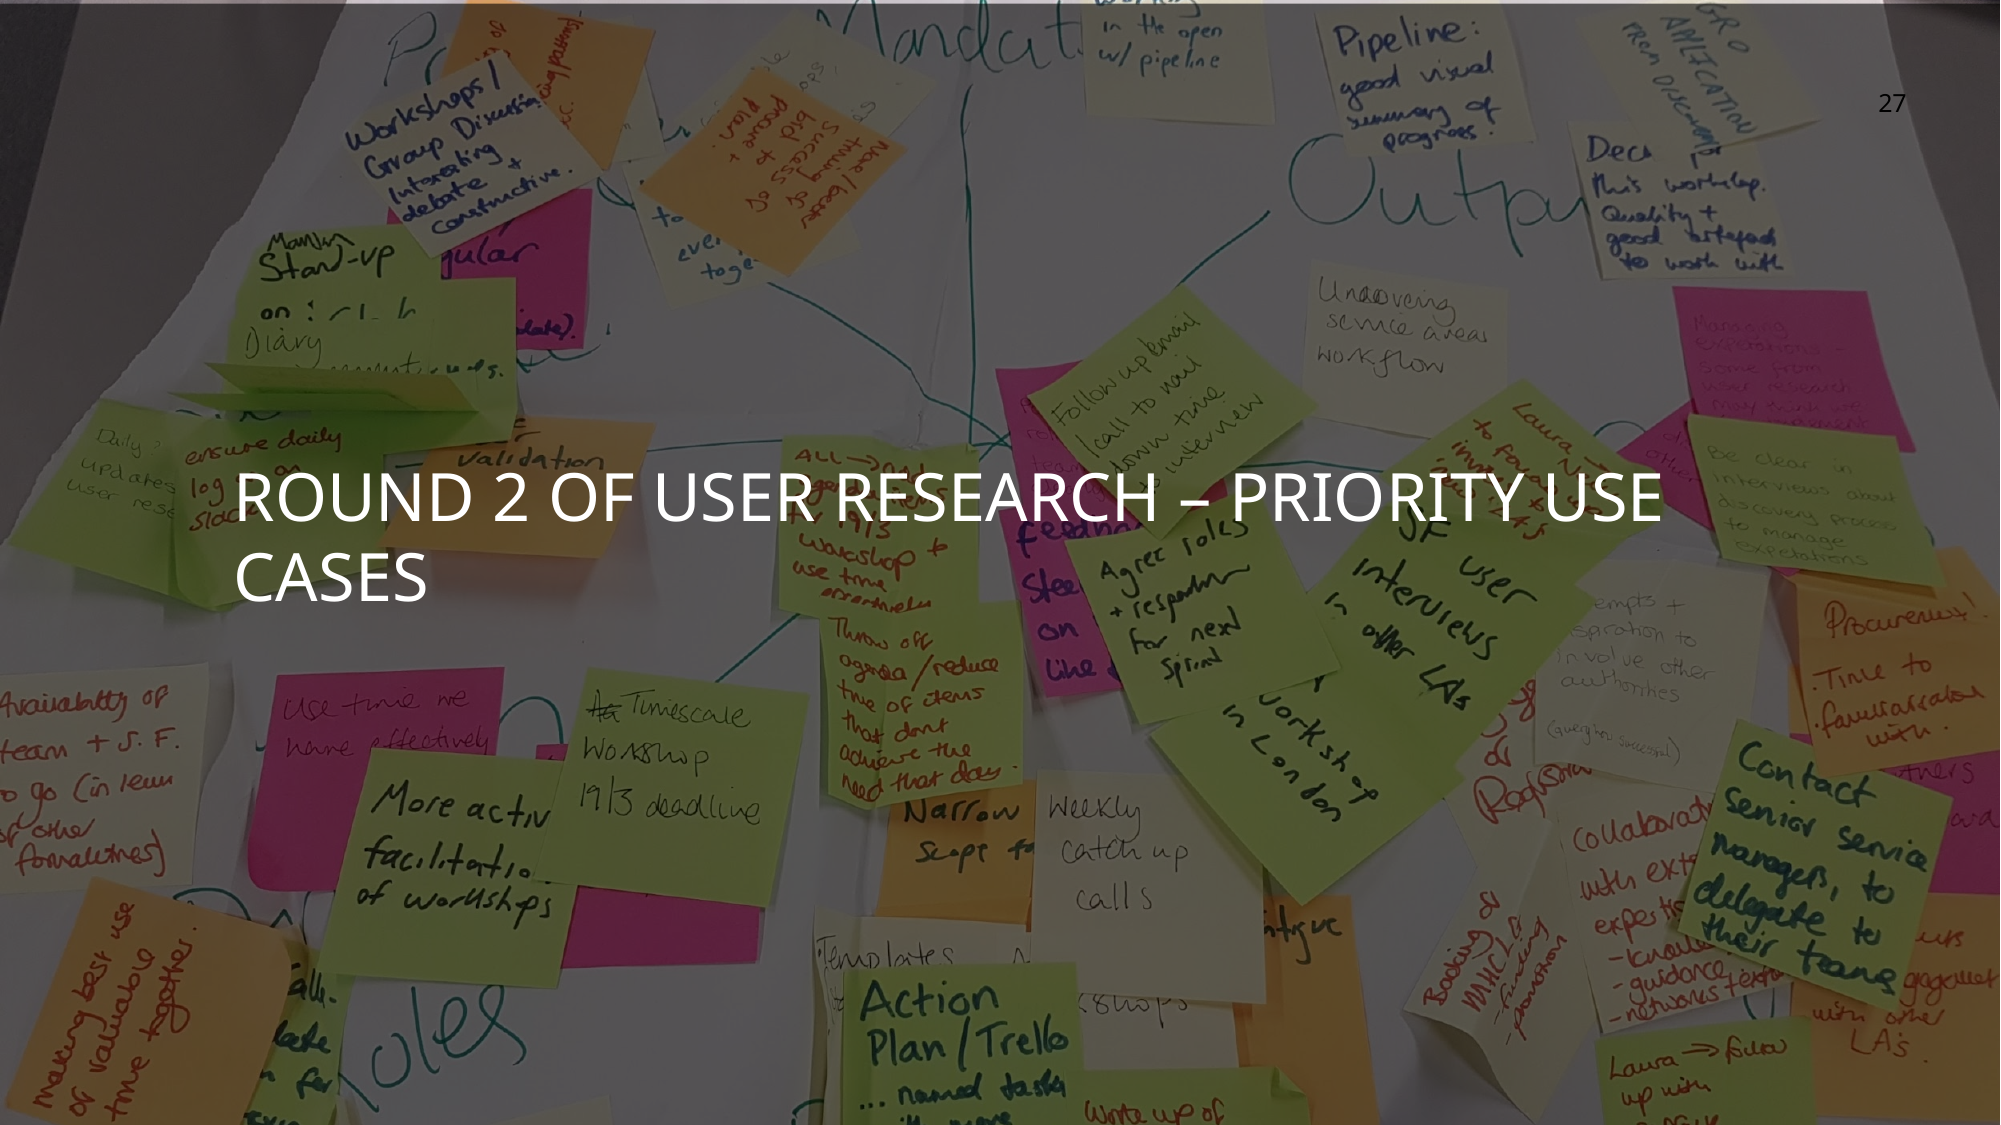

ROUND 2 OF USER RESEARCH – PRIORITY USE CASES